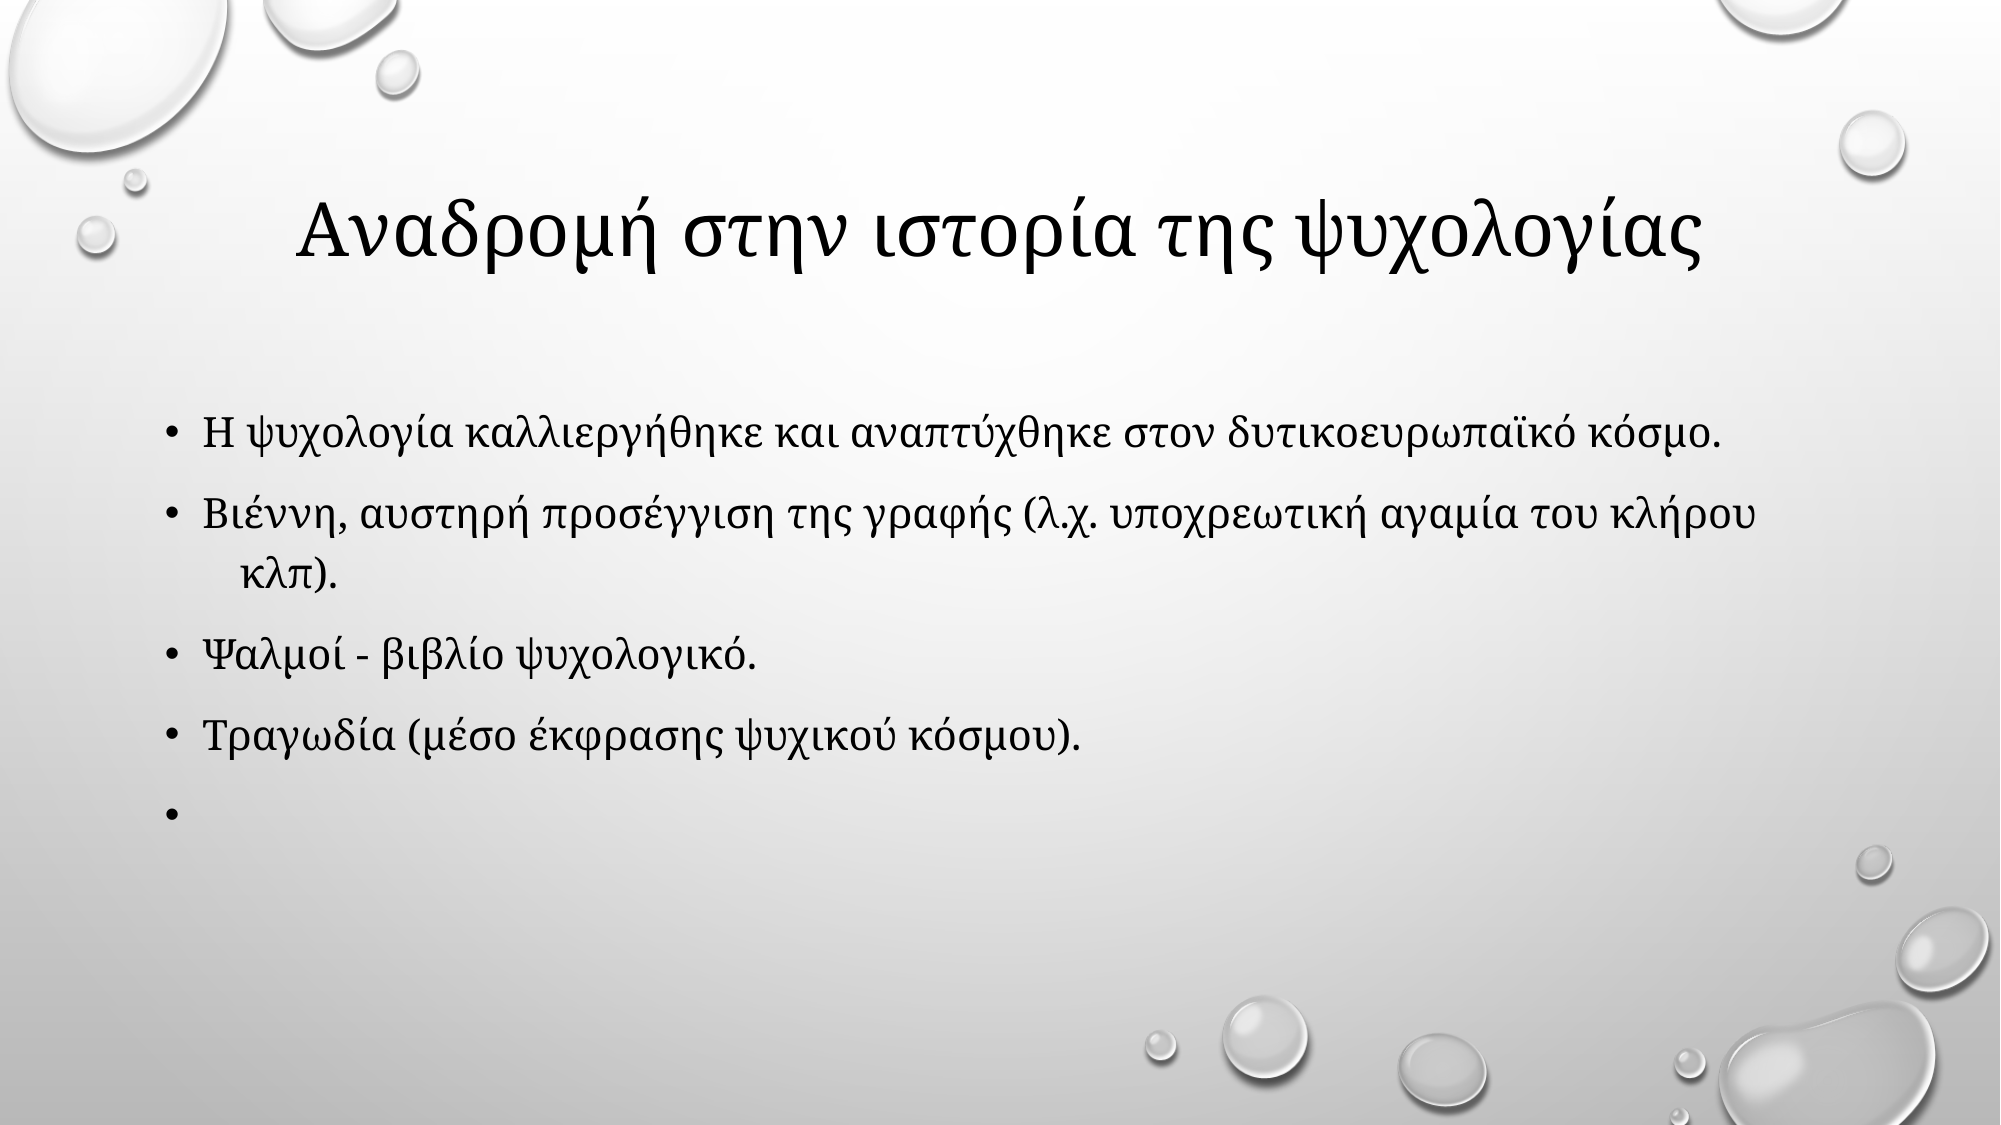

# Aναδρομή στην ιστορία της ψυχολογίας
Η ψυχολογία καλλιεργήθηκε και αναπτύχθηκε στον δυτικοευρωπαϊκό κόσμο.
Βιέννη, αυστηρή προσέγγιση της γραφής (λ.χ. υποχρεωτική αγαμία του κλήρου κλπ).
Ψαλμοί - βιβλίο ψυχολογικό.
Τραγωδία (μέσο έκφρασης ψυχικού κόσμου).